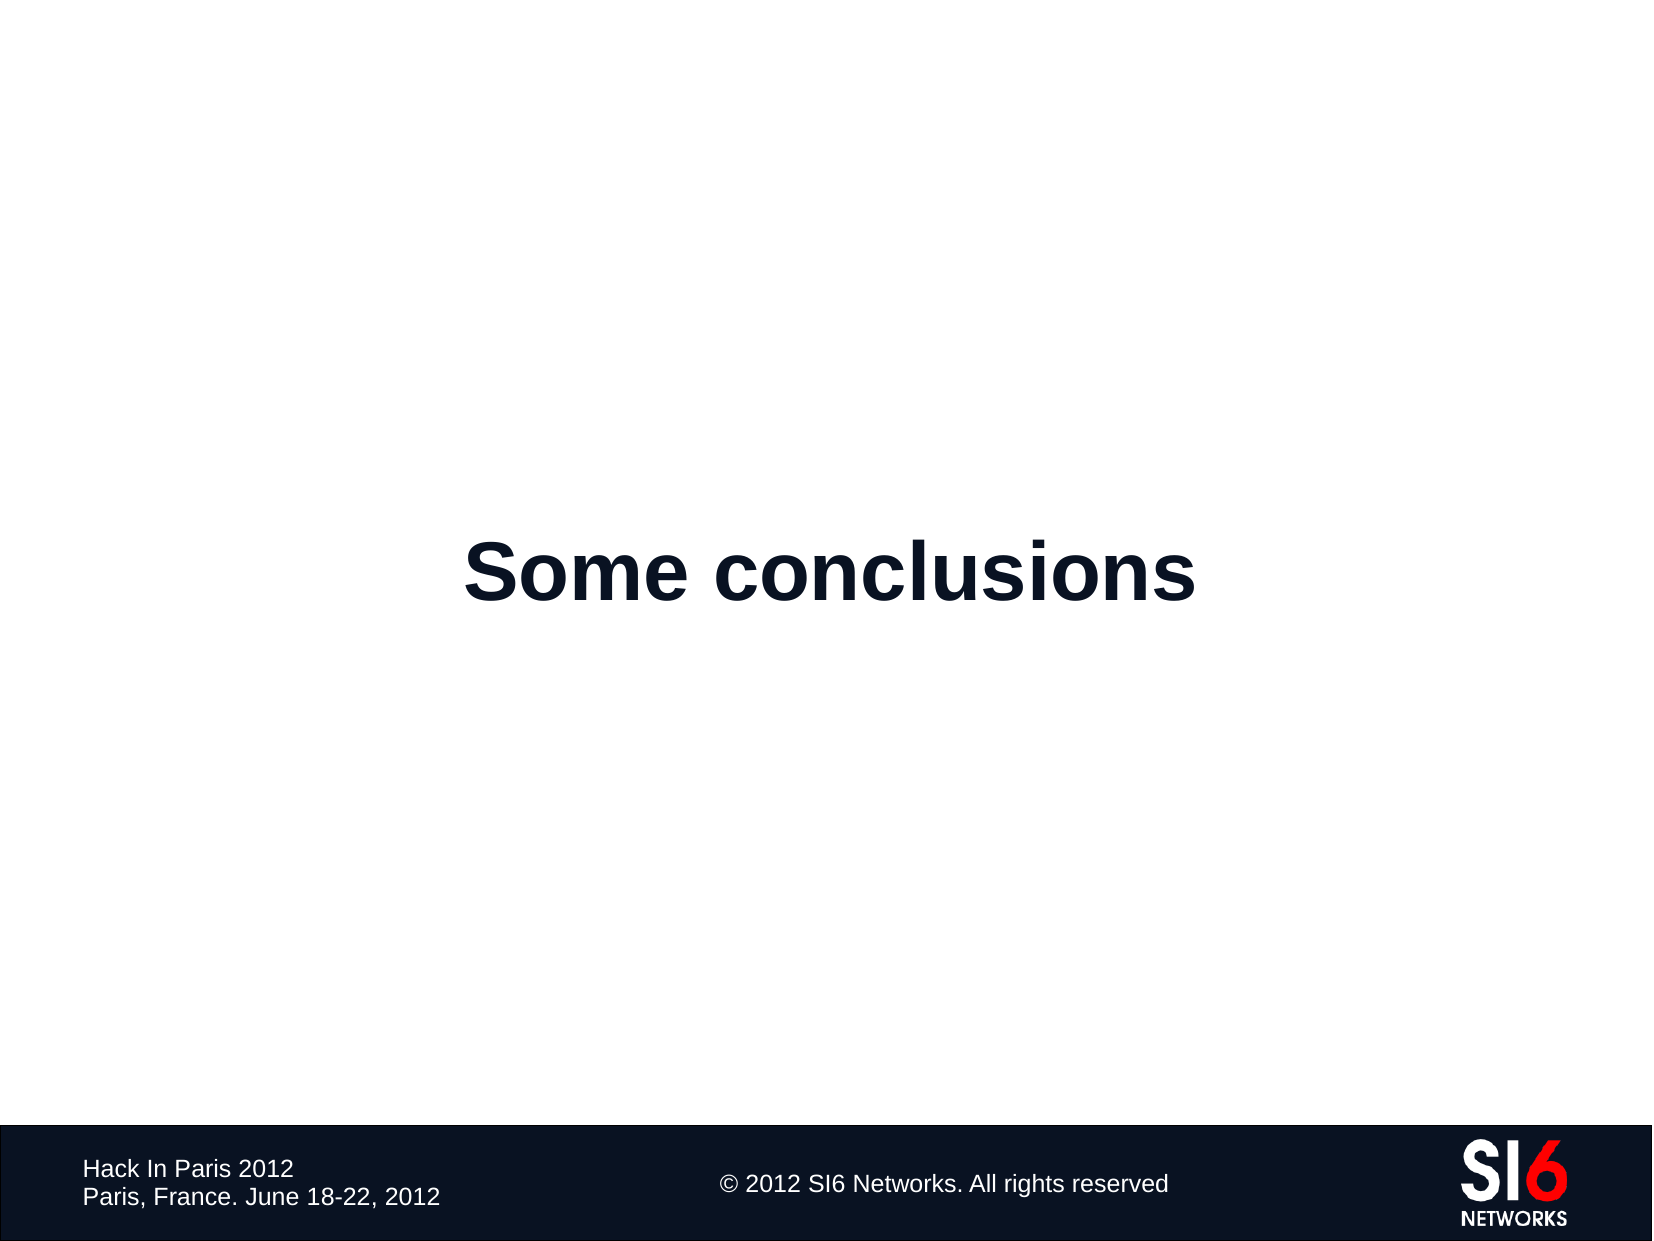

# Some conclusions
Congreso de Seguridad en Computo 2011
40